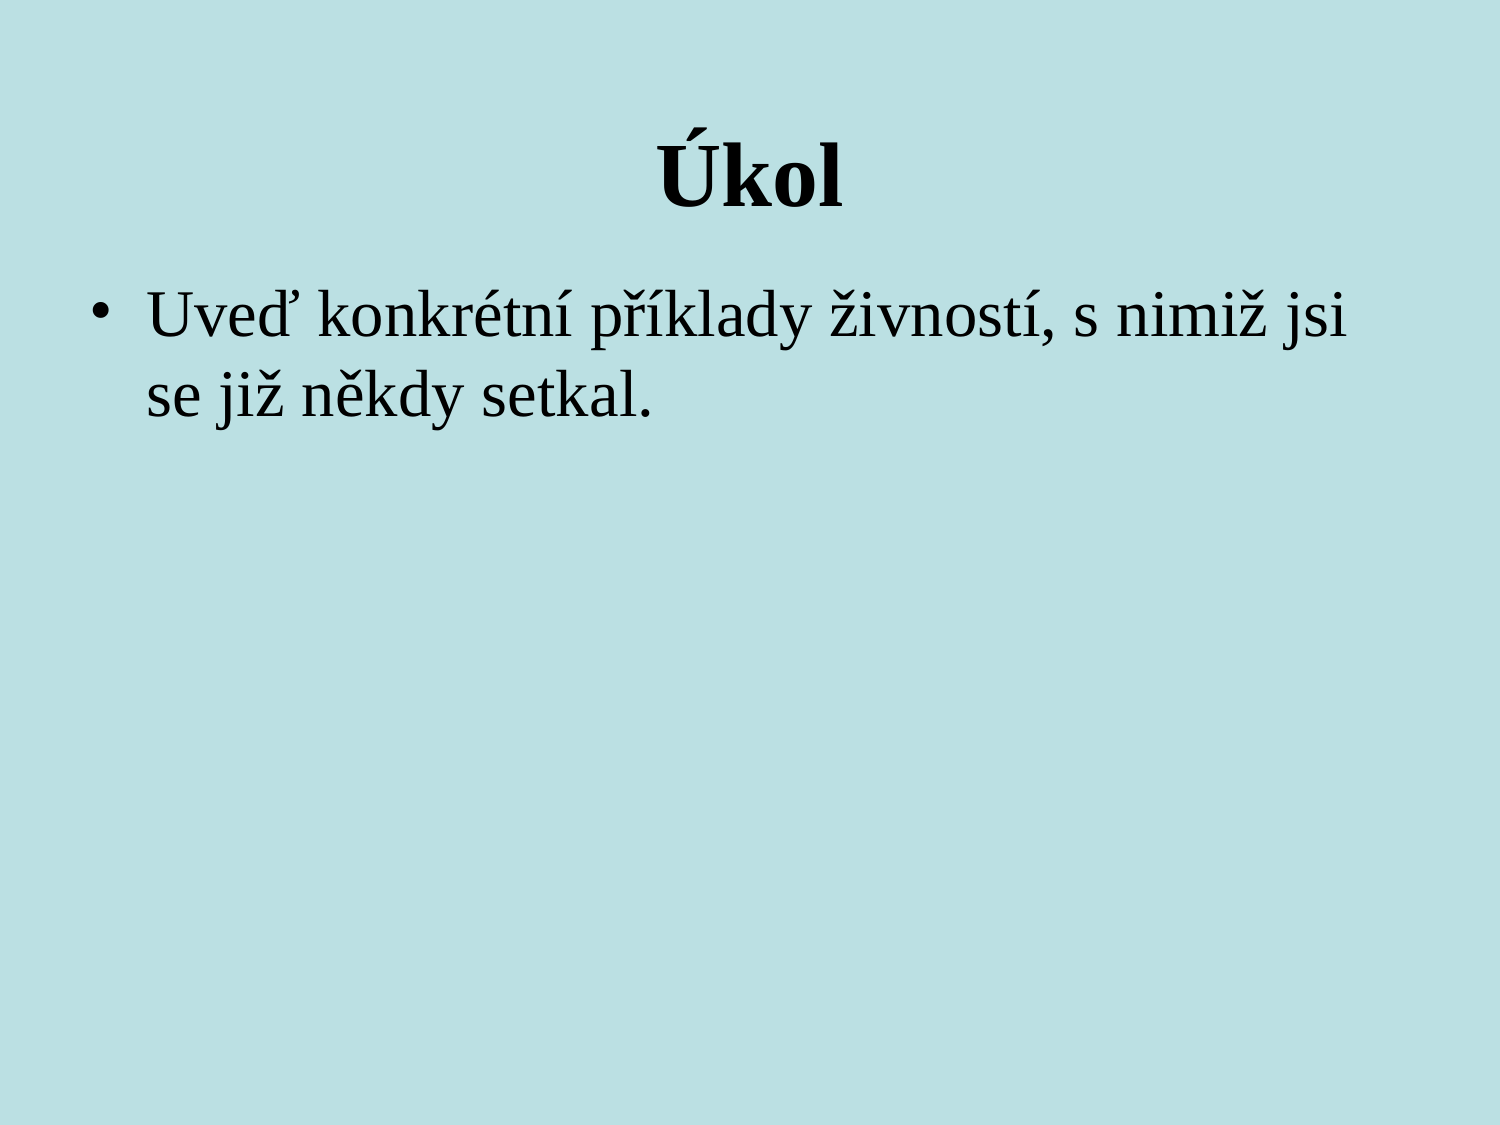

# Úkol
Uveď konkrétní příklady živností, s nimiž jsi se již někdy setkal.